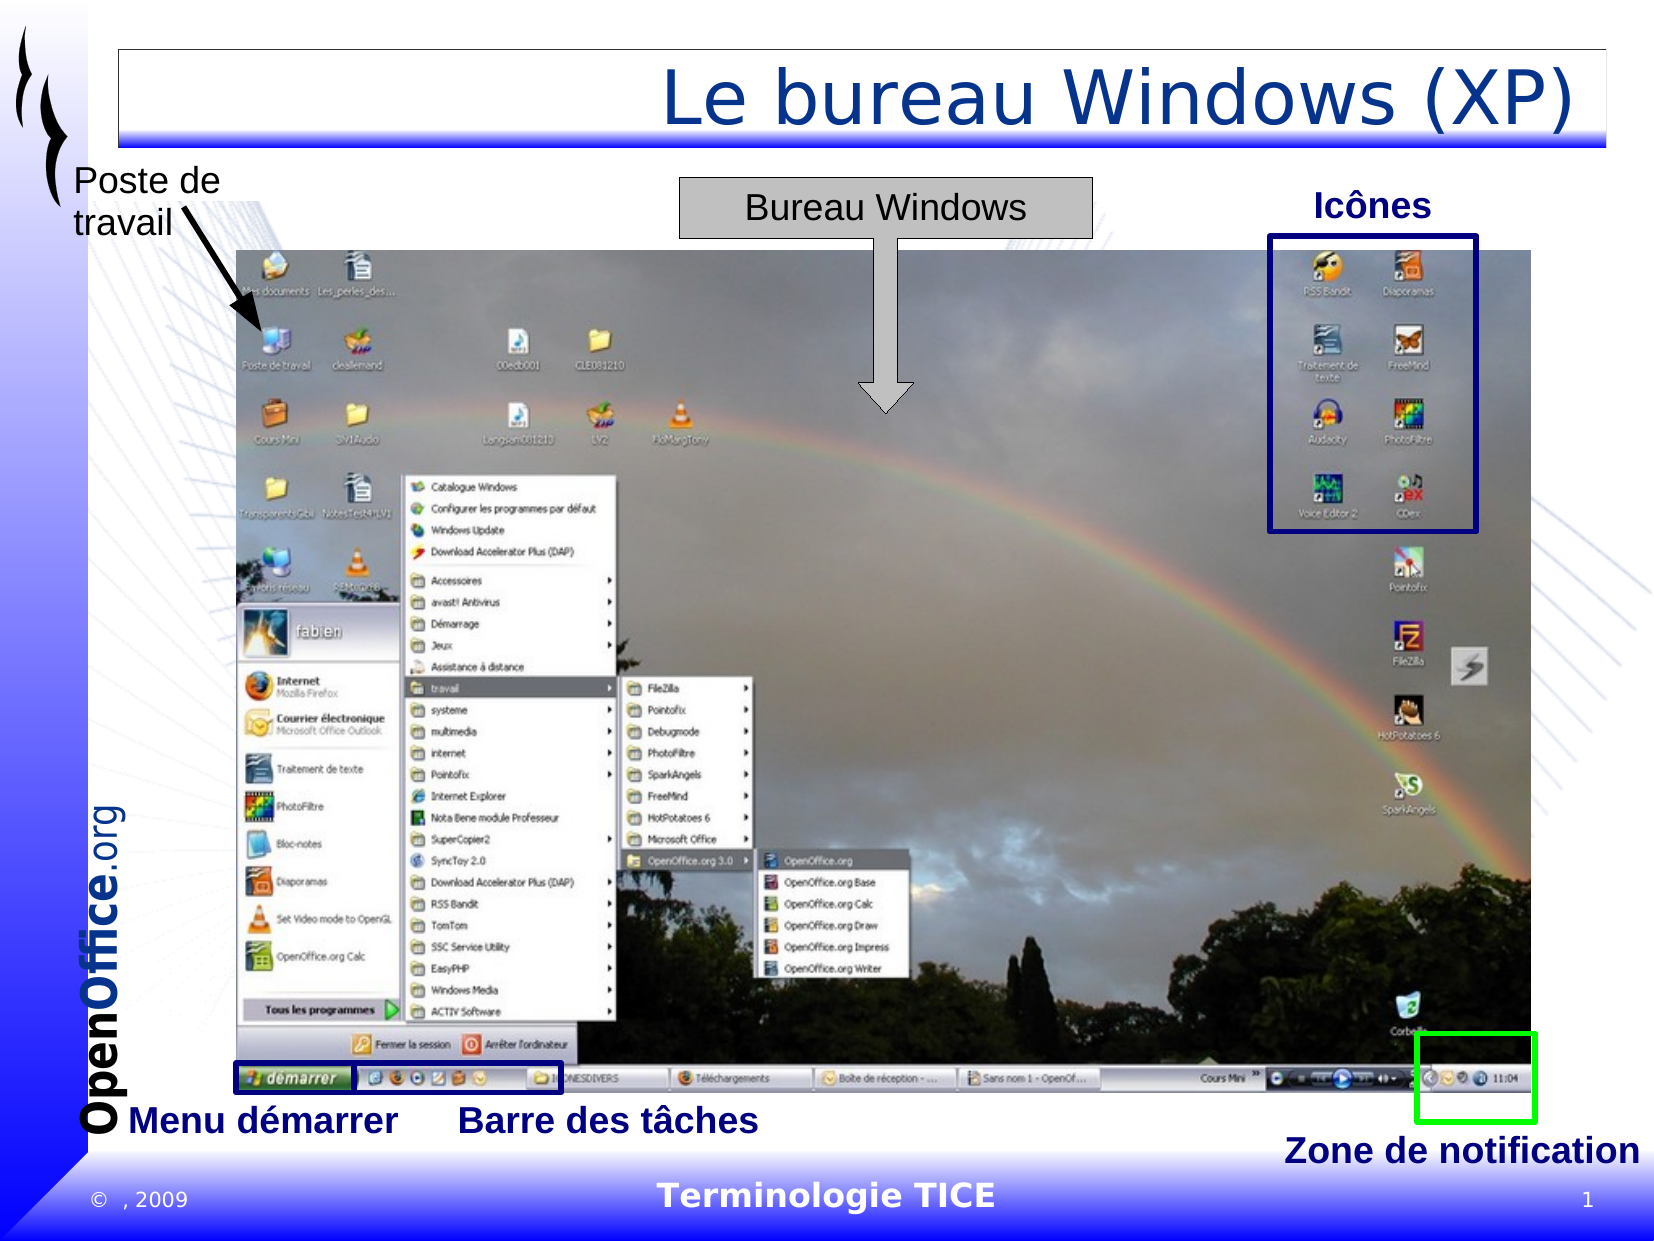

# Le bureau Windows (XP)
Poste de
travail
Bureau Windows
Icônes
Menu démarrer
Barre des tâches
Zone de notification